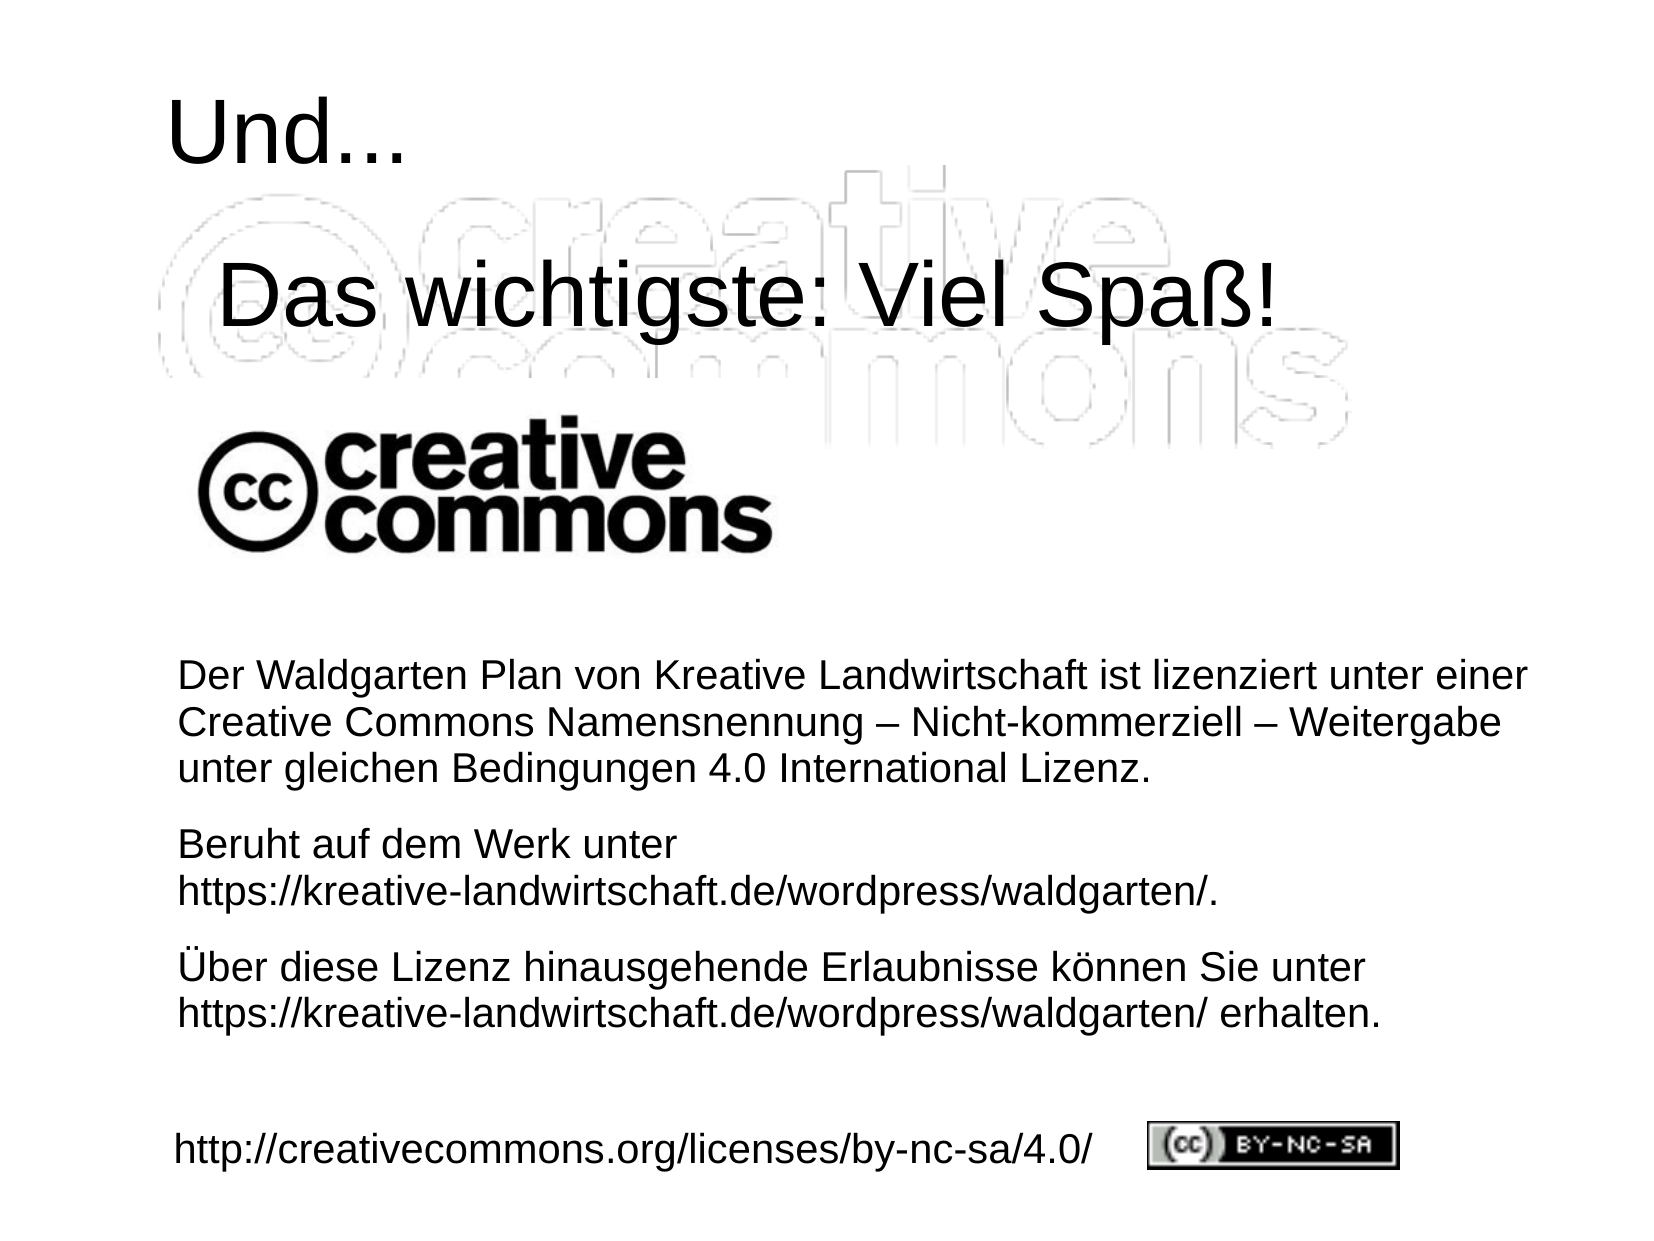

Und...
 Das wichtigste: Viel Spaß!
Der Waldgarten Plan von Kreative Landwirtschaft ist lizenziert unter einer Creative Commons Namensnennung – Nicht-kommerziell – Weitergabe unter gleichen Bedingungen 4.0 International Lizenz.
Beruht auf dem Werk unter https://kreative-landwirtschaft.de/wordpress/waldgarten/.
Über diese Lizenz hinausgehende Erlaubnisse können Sie unter https://kreative-landwirtschaft.de/wordpress/waldgarten/ erhalten.
# http://creativecommons.org/licenses/by-nc-sa/4.0/